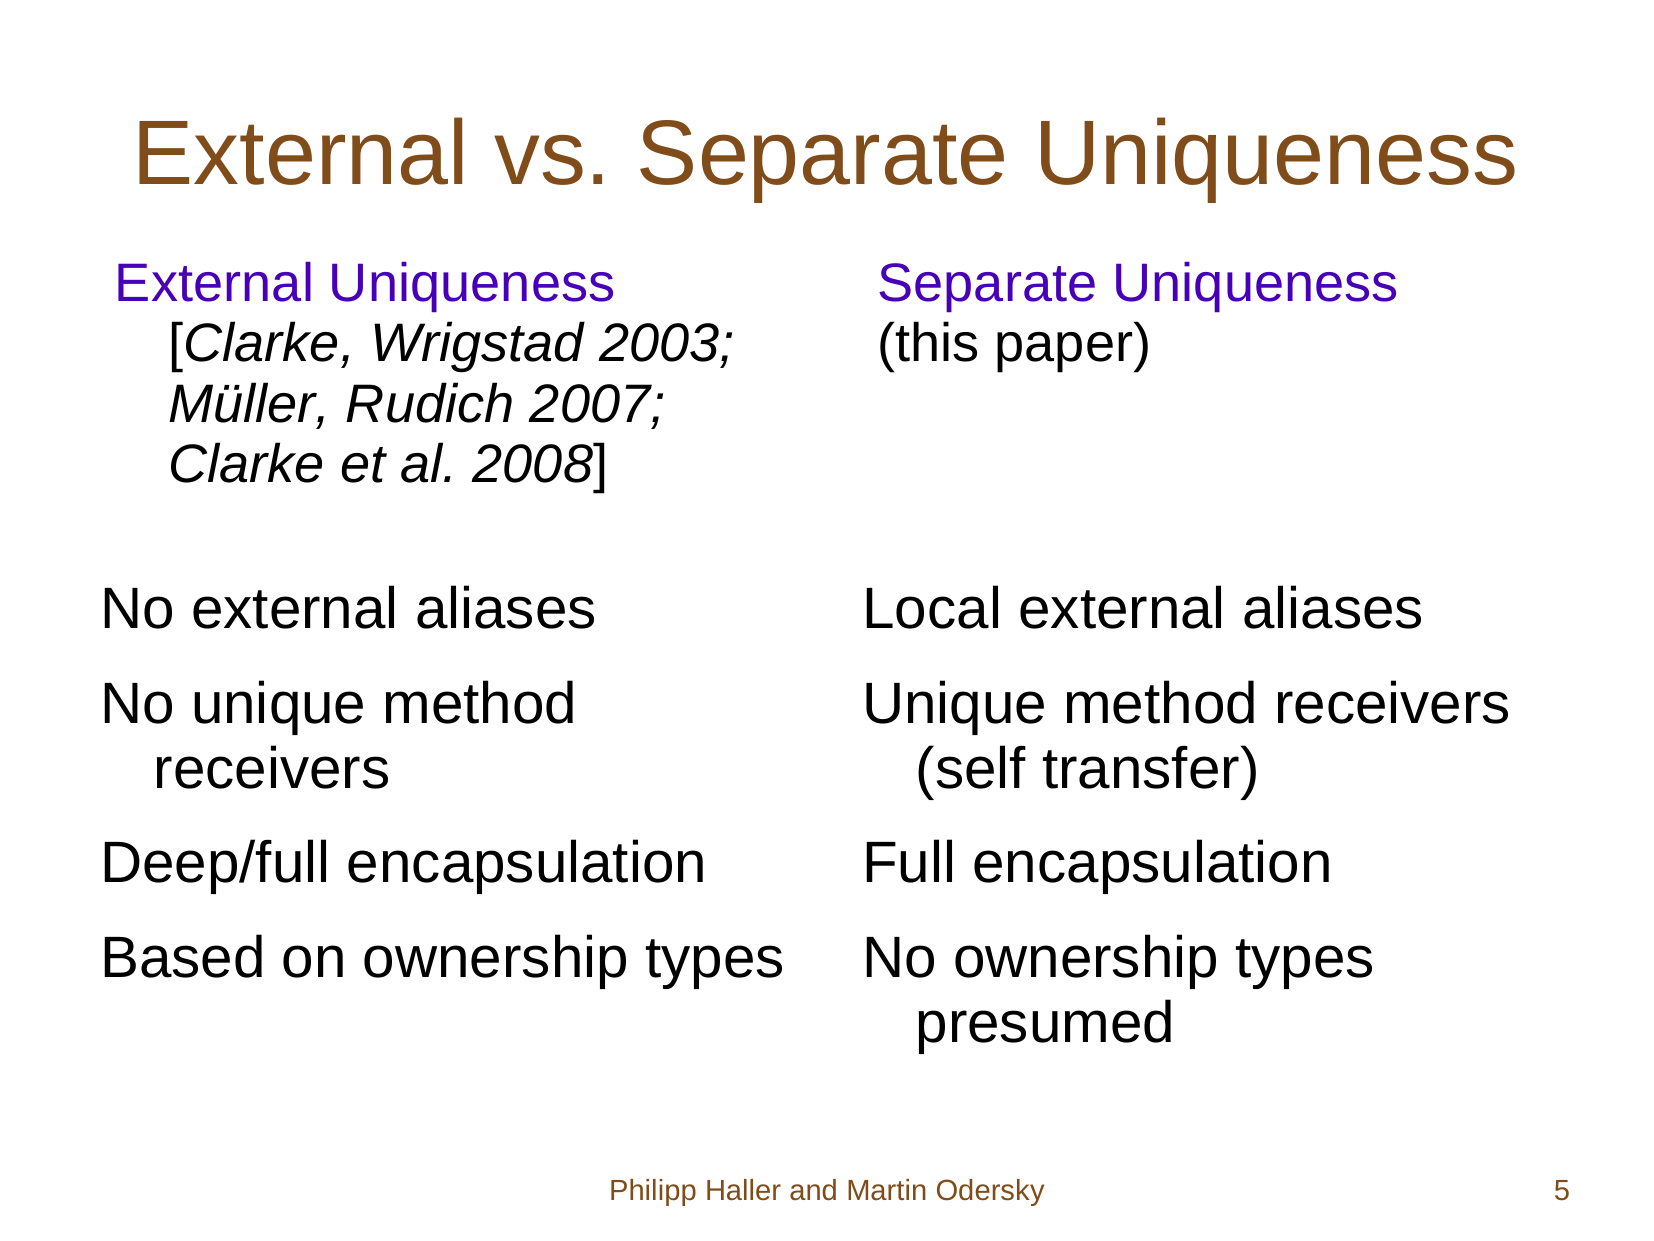

# External vs. Separate Uniqueness
External Uniqueness [Clarke, Wrigstad 2003; Müller, Rudich 2007; Clarke et al. 2008]
Separate Uniqueness
(this paper)
No external aliases
No unique method receivers
Deep/full encapsulation
Based on ownership types
Local external aliases
Unique method receivers (self transfer)
Full encapsulation
No ownership types presumed
Philipp Haller
5